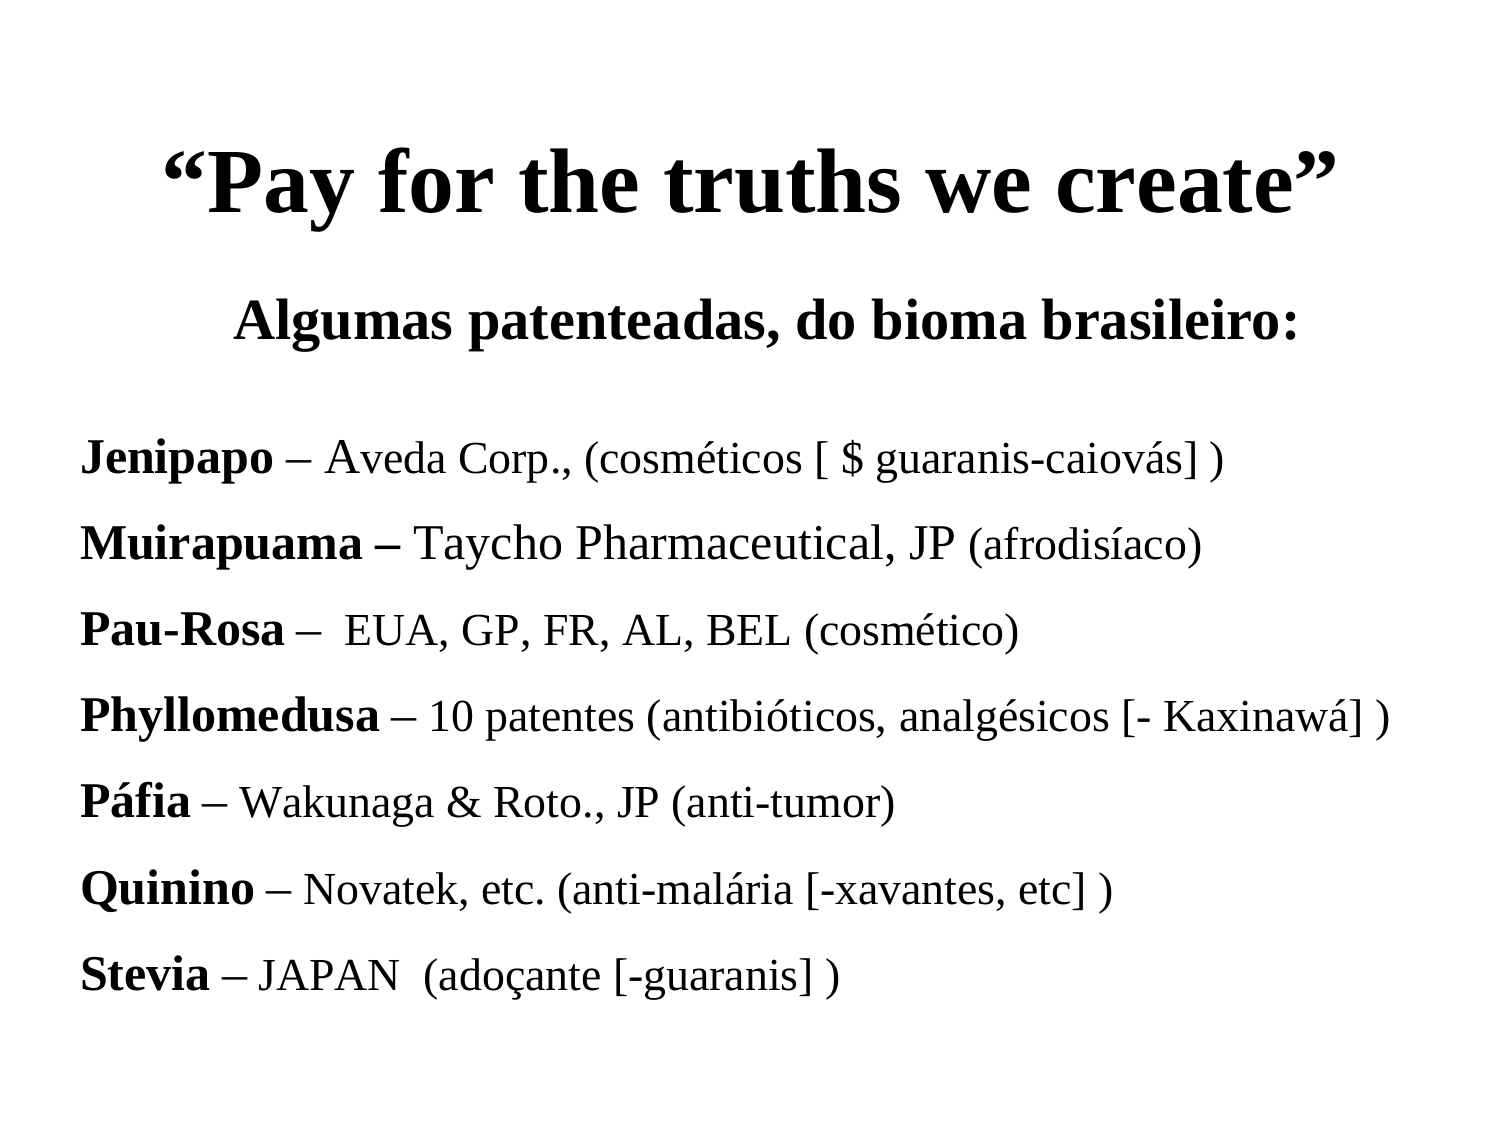

# “Pay for the truths we create”
Algumas patenteadas, do bioma brasileiro:
Jenipapo – Aveda Corp., (cosméticos [ $ guaranis-caiovás] )
Muirapuama – Taycho Pharmaceutical, JP (afrodisíaco)
Pau-Rosa – EUA, GP, FR, AL, BEL (cosmético)
Phyllomedusa – 10 patentes (antibióticos, analgésicos [- Kaxinawá] )
Páfia – Wakunaga & Roto., JP (anti-tumor)
Quinino – Novatek, etc. (anti-malária [-xavantes, etc] )
Stevia – JAPAN (adoçante [-guaranis] )